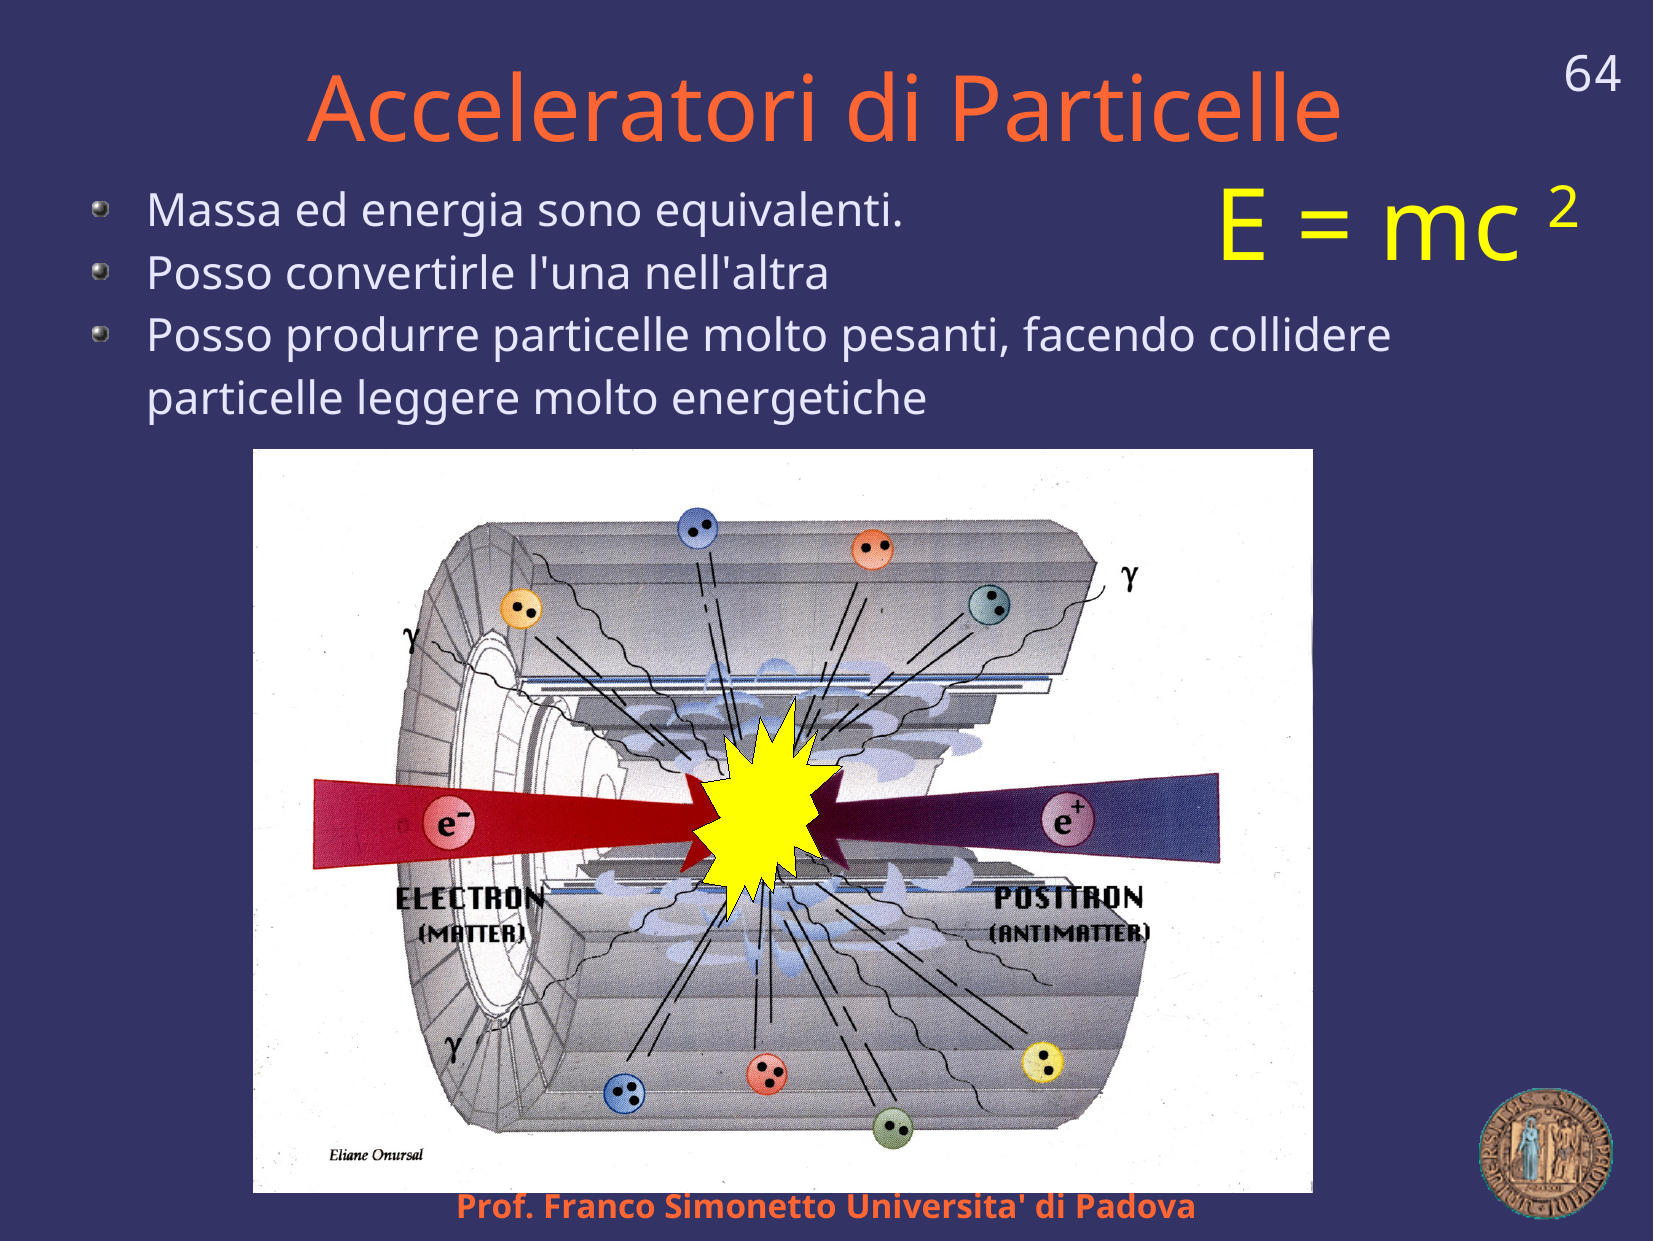

64
# Acceleratori di Particelle
E = mc 2
Massa ed energia sono equivalenti.
Posso convertirle l'una nell'altra
Posso produrre particelle molto pesanti, facendo collidere particelle leggere molto energetiche